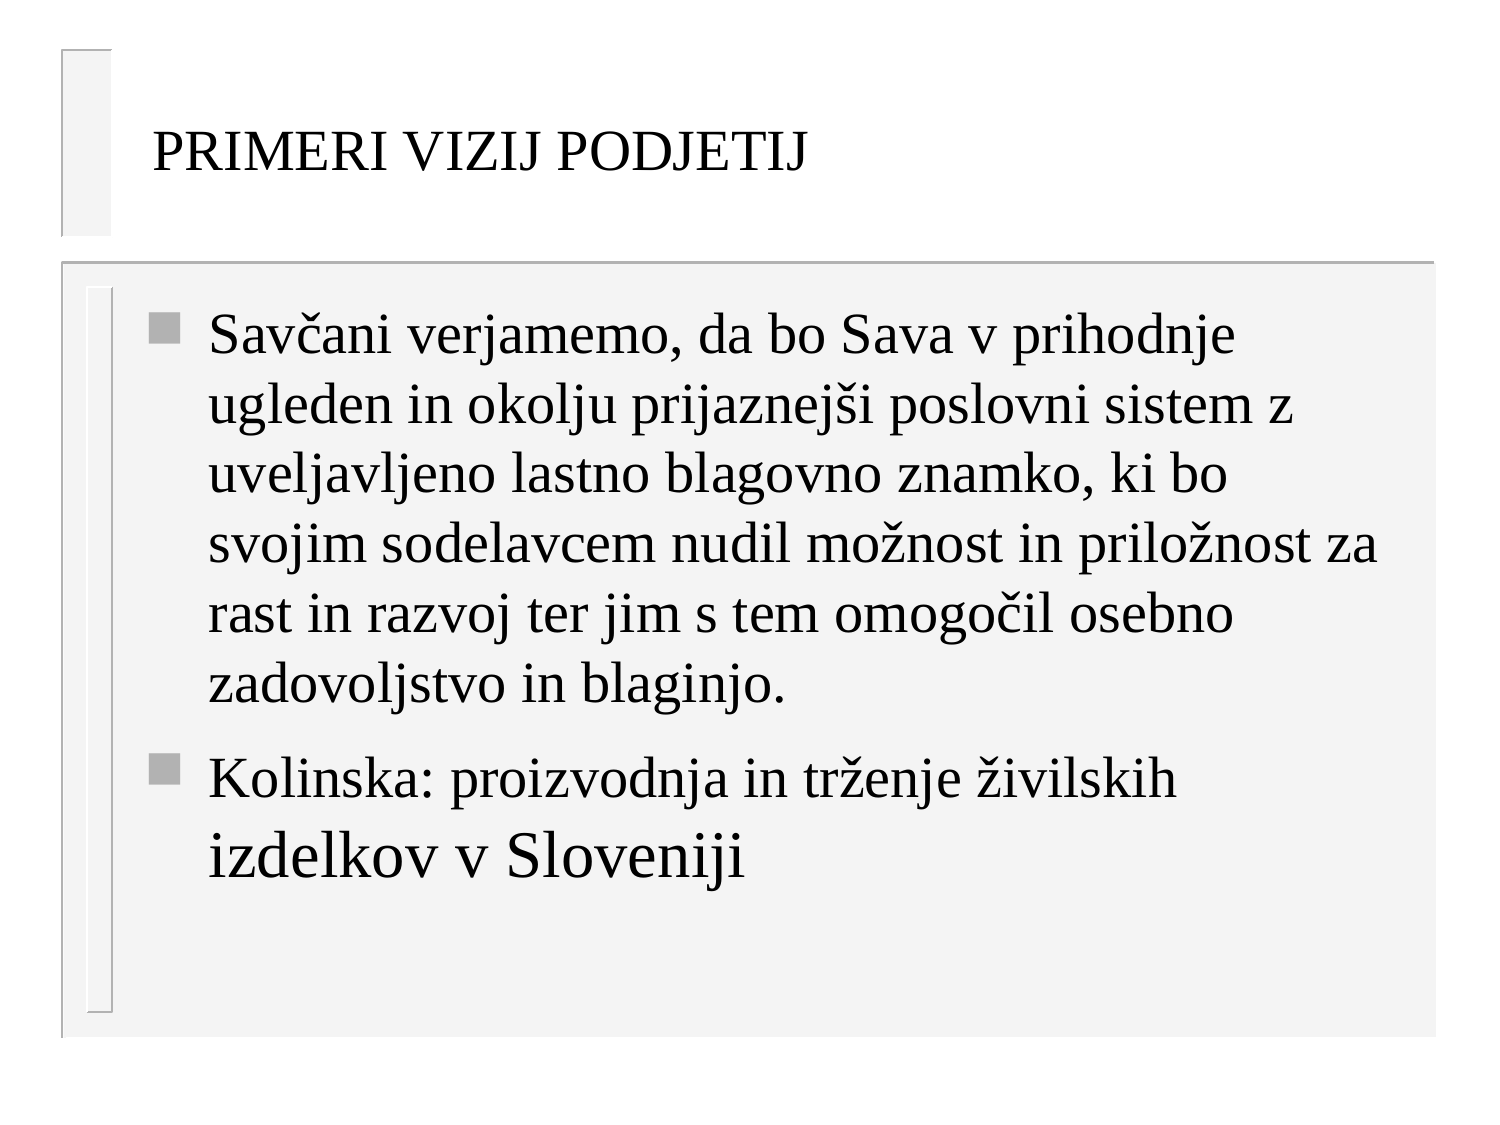

# PRIMERI VIZIJ PODJETIJ
Savčani verjamemo, da bo Sava v prihodnje ugleden in okolju prijaznejši poslovni sistem z uveljavljeno lastno blagovno znamko, ki bo svojim sodelavcem nudil možnost in priložnost za rast in razvoj ter jim s tem omogočil osebno zadovoljstvo in blaginjo.
Kolinska: proizvodnja in trženje živilskih izdelkov v Sloveniji